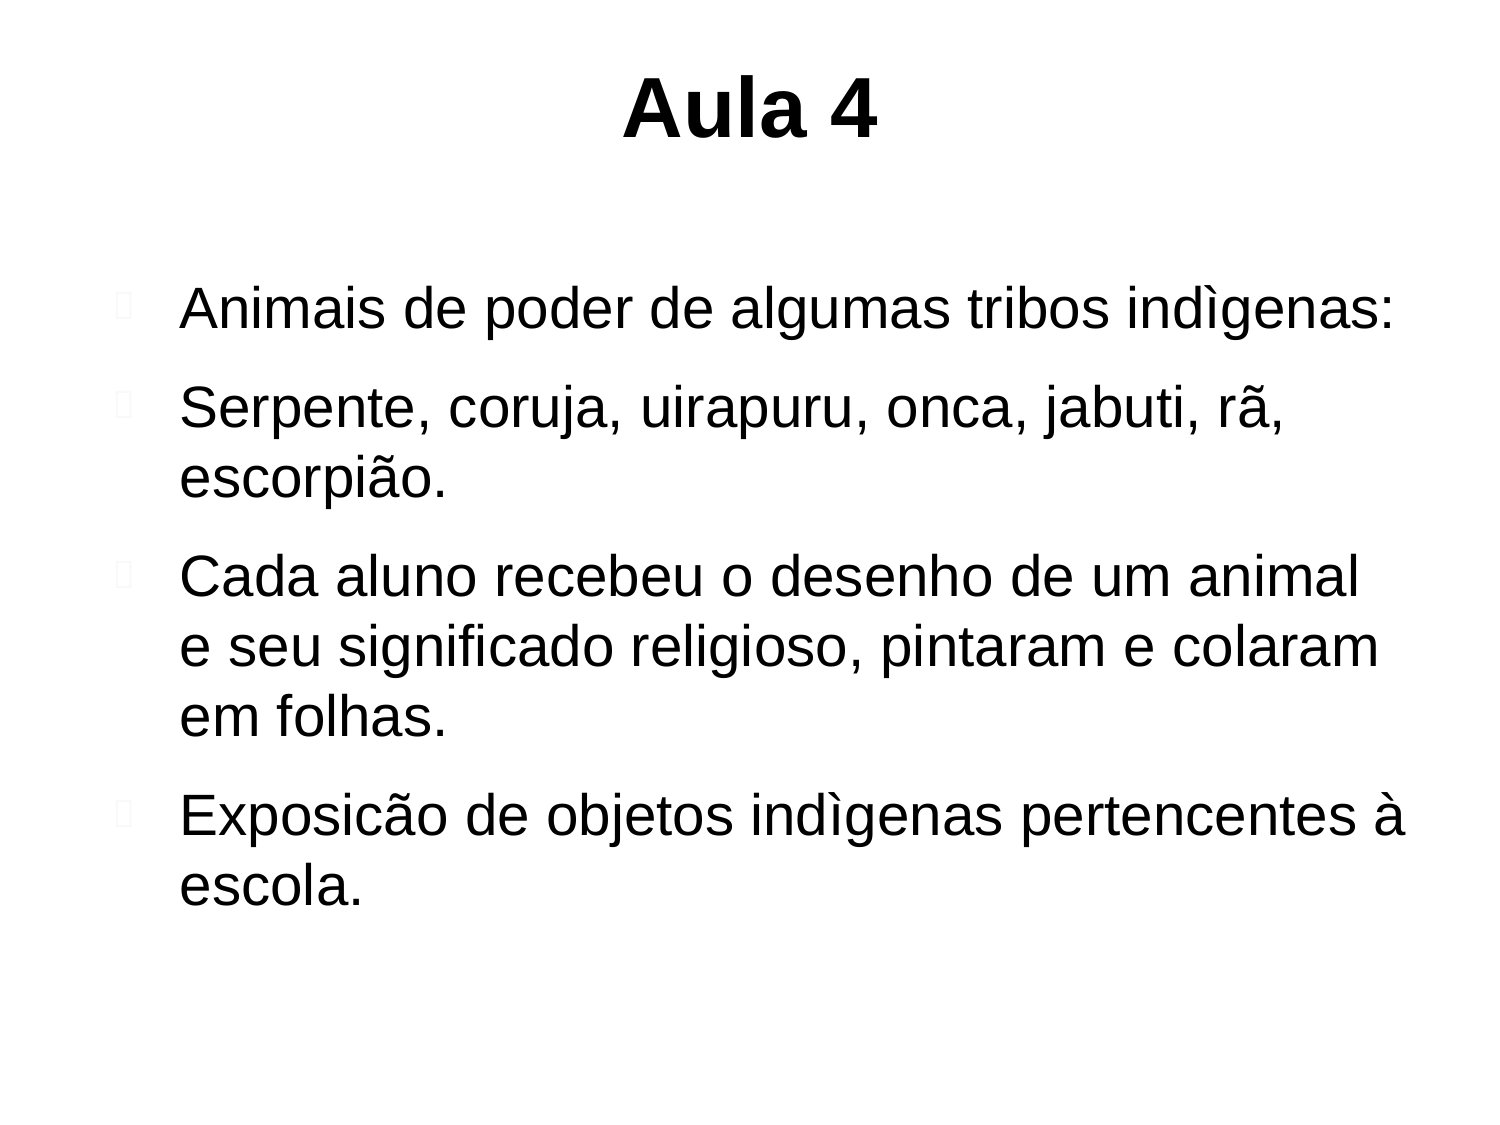

# Aula 4
Animais de poder de algumas tribos indìgenas:
Serpente, coruja, uirapuru, onca, jabuti, rã, escorpião.
Cada aluno recebeu o desenho de um animal e seu significado religioso, pintaram e colaram em folhas.
Exposicão de objetos indìgenas pertencentes à escola.